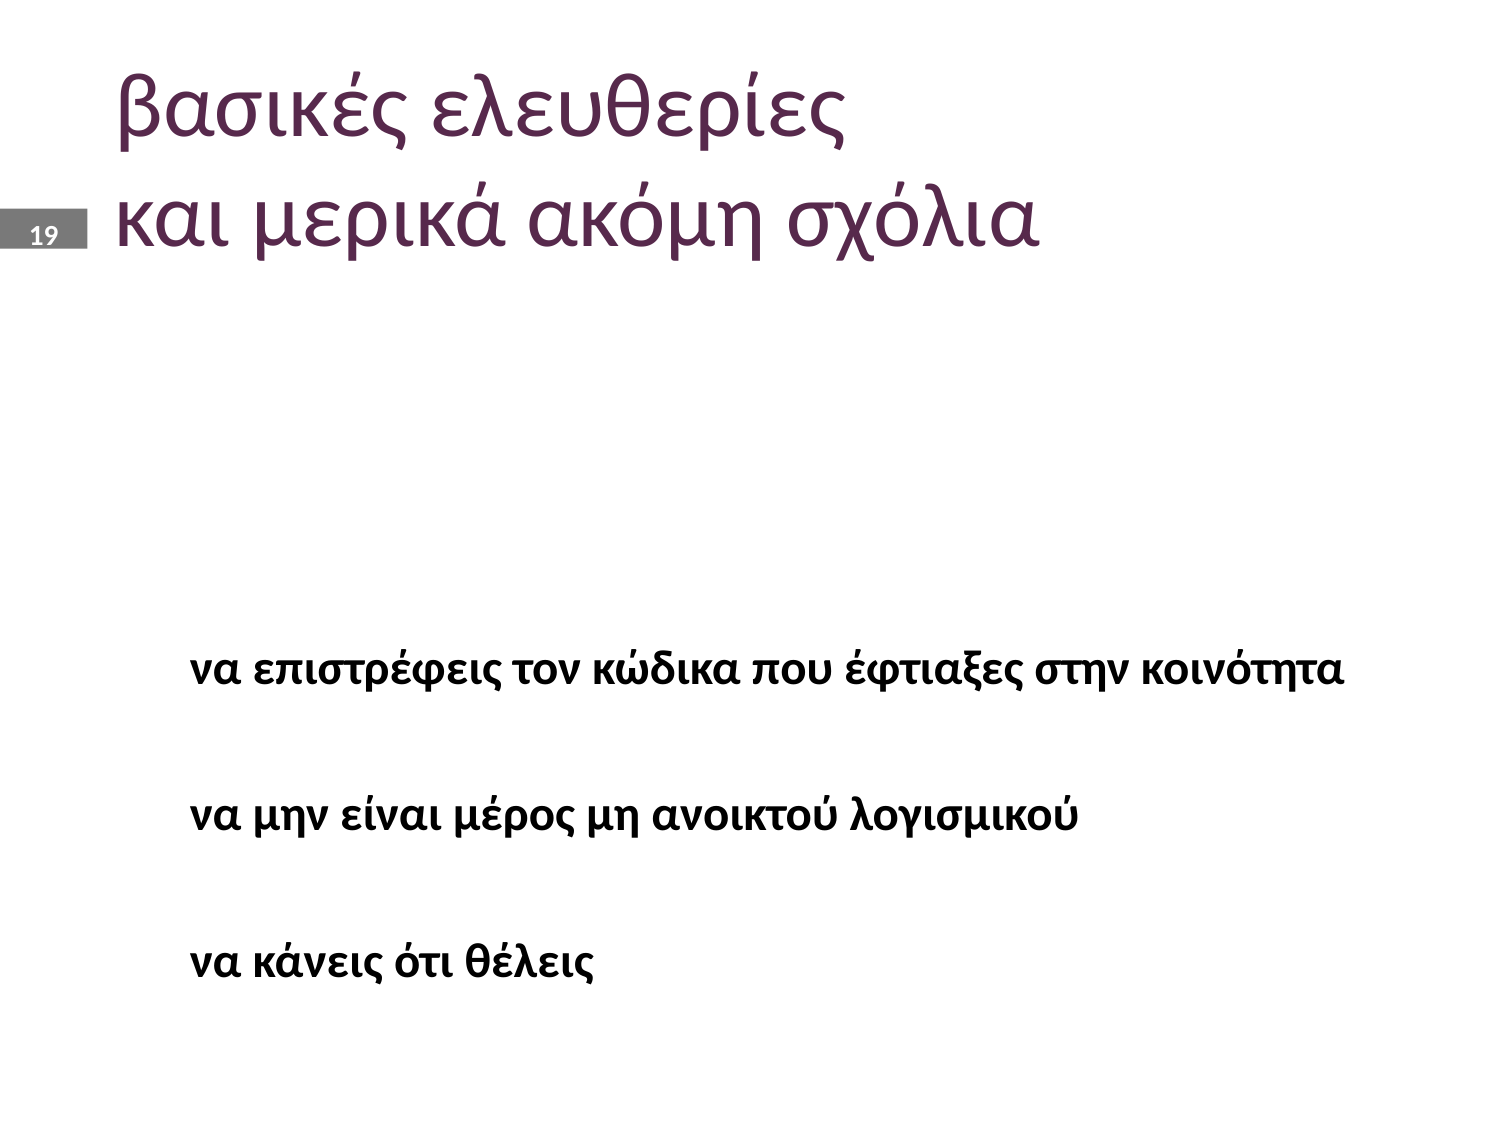

# βασικές ελευθερίες και μερικά ακόμη σχόλια
να επιστρέφεις τον κώδικα που έφτιαξες στην κοινότητα
να μην είναι μέρος μη ανοικτού λογισμικού
να κάνεις ότι θέλεις